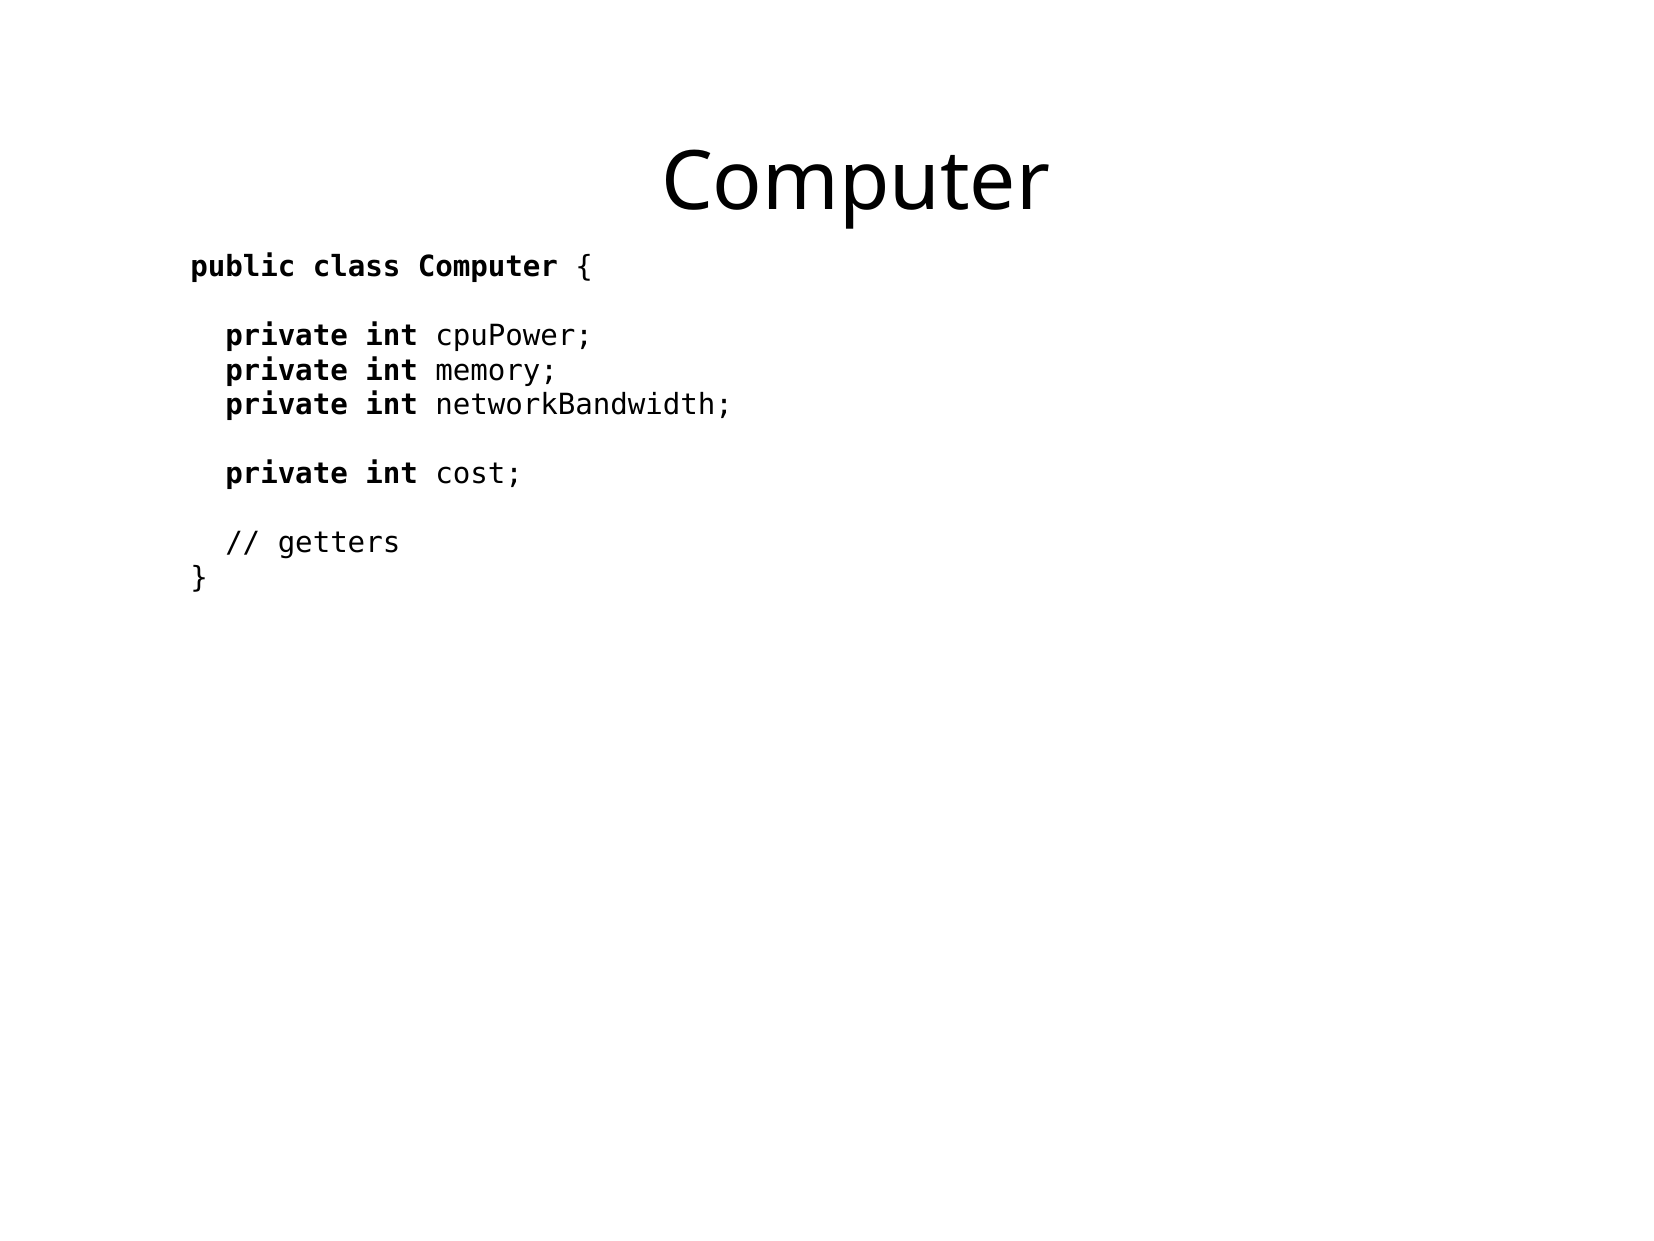

Computer
public class Computer {
 private int cpuPower;
 private int memory;
 private int networkBandwidth;
 private int cost;
 // getters
}